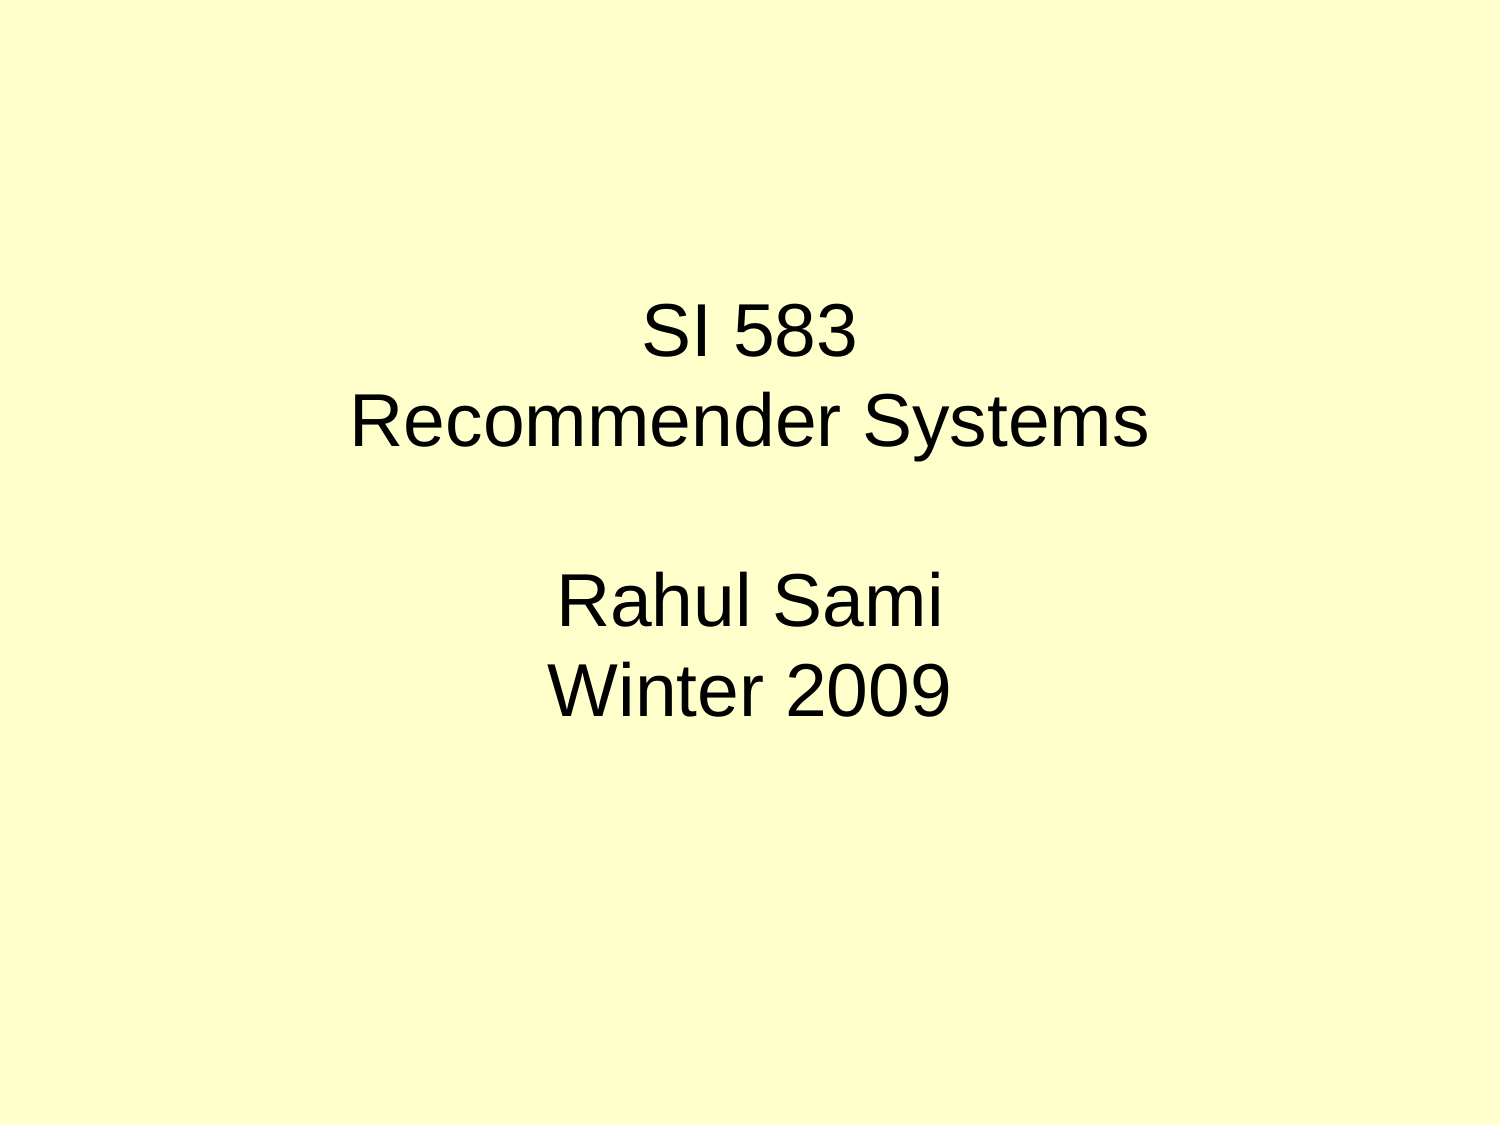

# SI 583 Recommender Systems Rahul Sami Winter 2009